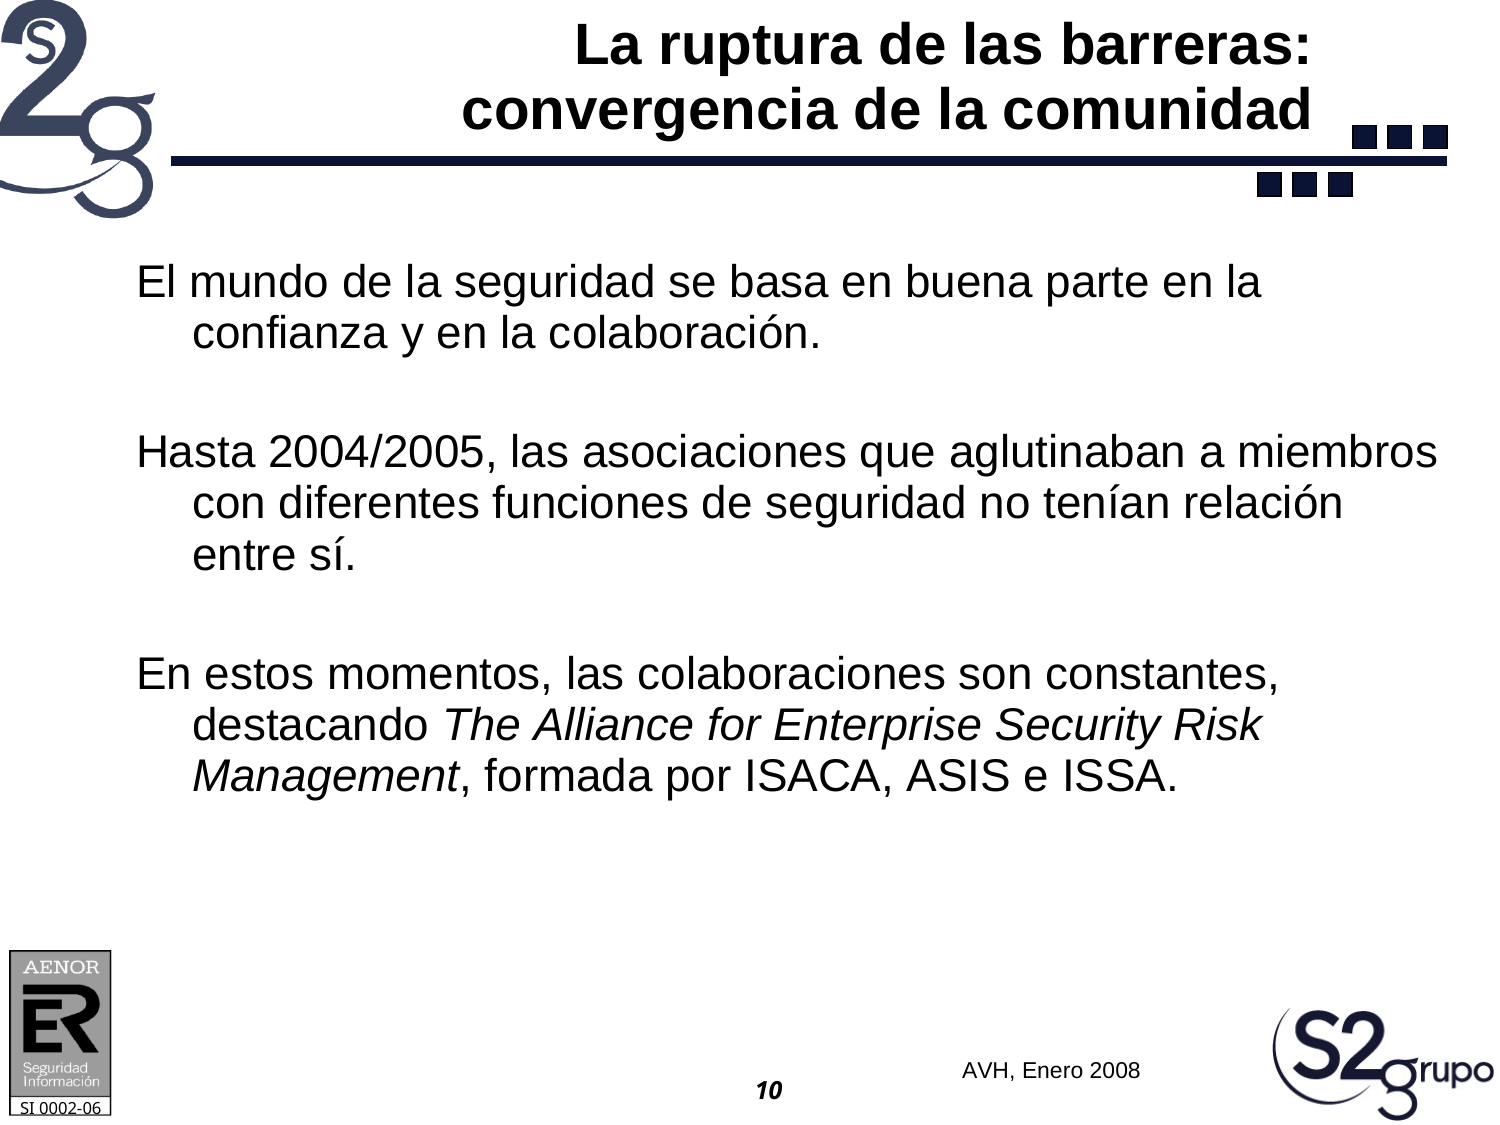

# La ruptura de las barreras: convergencia de la comunidad
El mundo de la seguridad se basa en buena parte en la confianza y en la colaboración.
Hasta 2004/2005, las asociaciones que aglutinaban a miembros con diferentes funciones de seguridad no tenían relación entre sí.
En estos momentos, las colaboraciones son constantes, destacando The Alliance for Enterprise Security Risk Management, formada por ISACA, ASIS e ISSA.
AVH, Enero 2008